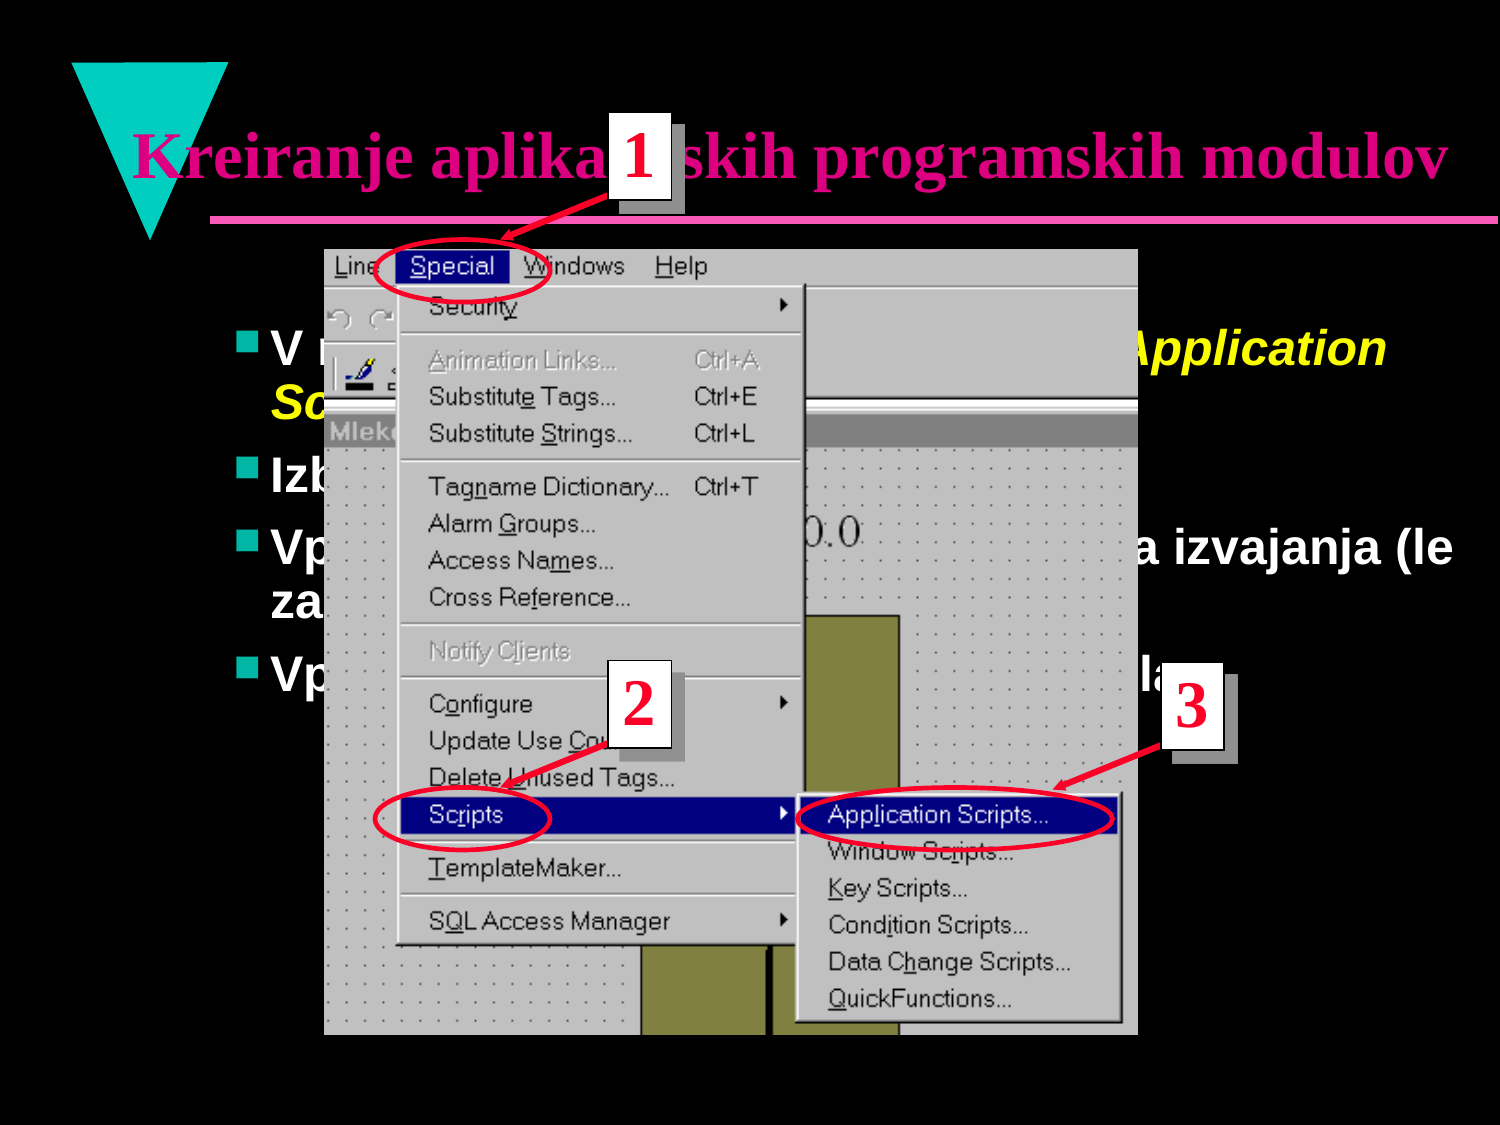

# Kreiranje aplikacijskih programskih modulov
1
V meniju izberemo: Special/Scripts/Application Scripts
Izberemo tip
Vpišemo časovni interval ponavljanja izvajanja (le za While running tip)
Vpišemo ukaze programskega modula
2
3
RVP2
Kreiranje programskih modulov
8